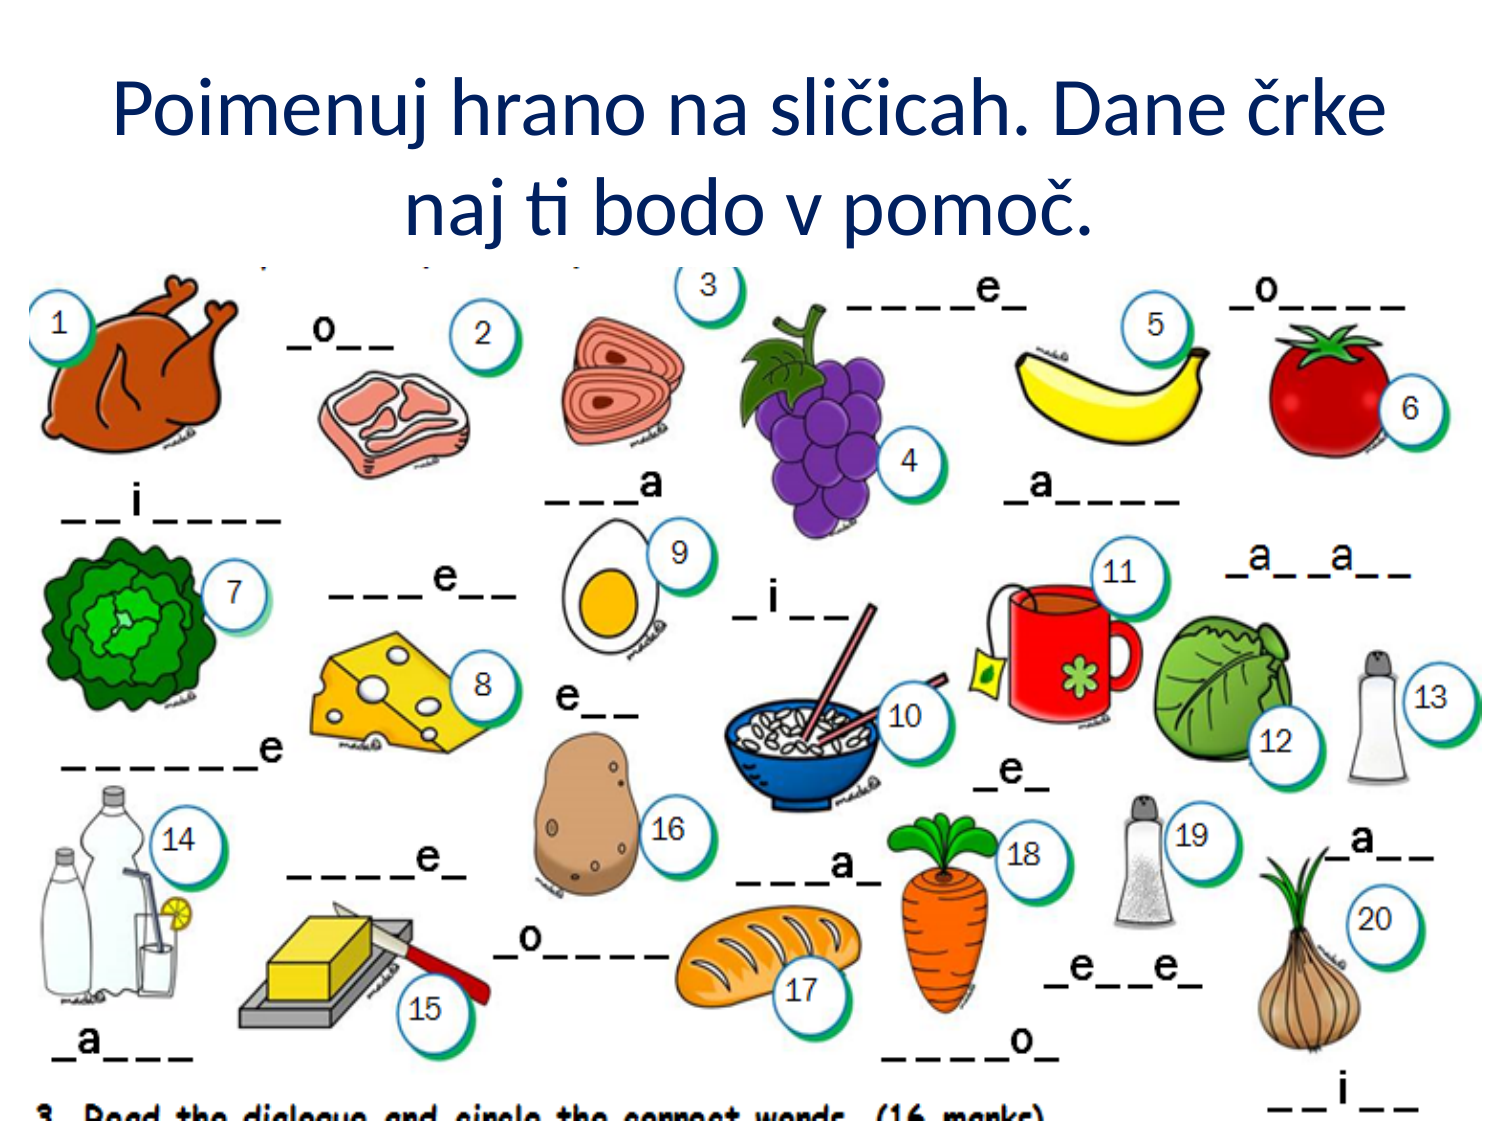

# Poimenuj hrano na sličicah. Dane črke naj ti bodo v pomoč.